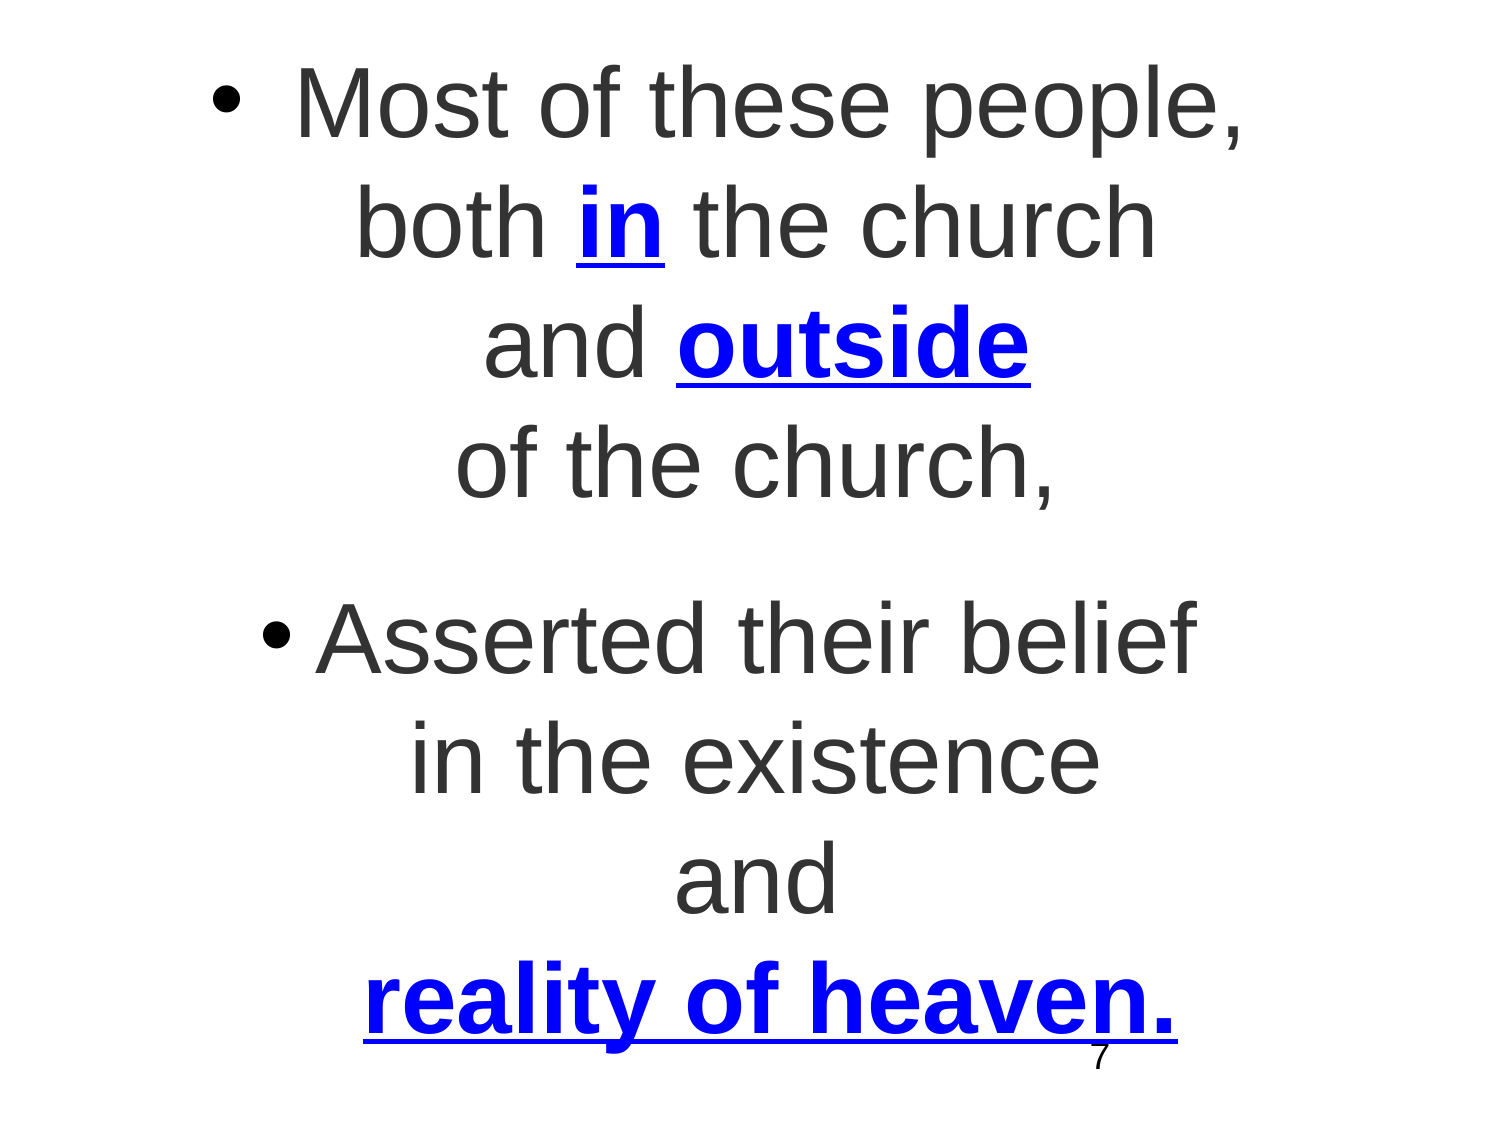

# Most of these people, both in the church and outside of the church,
Asserted their belief
in the existence
and
reality of heaven.
7